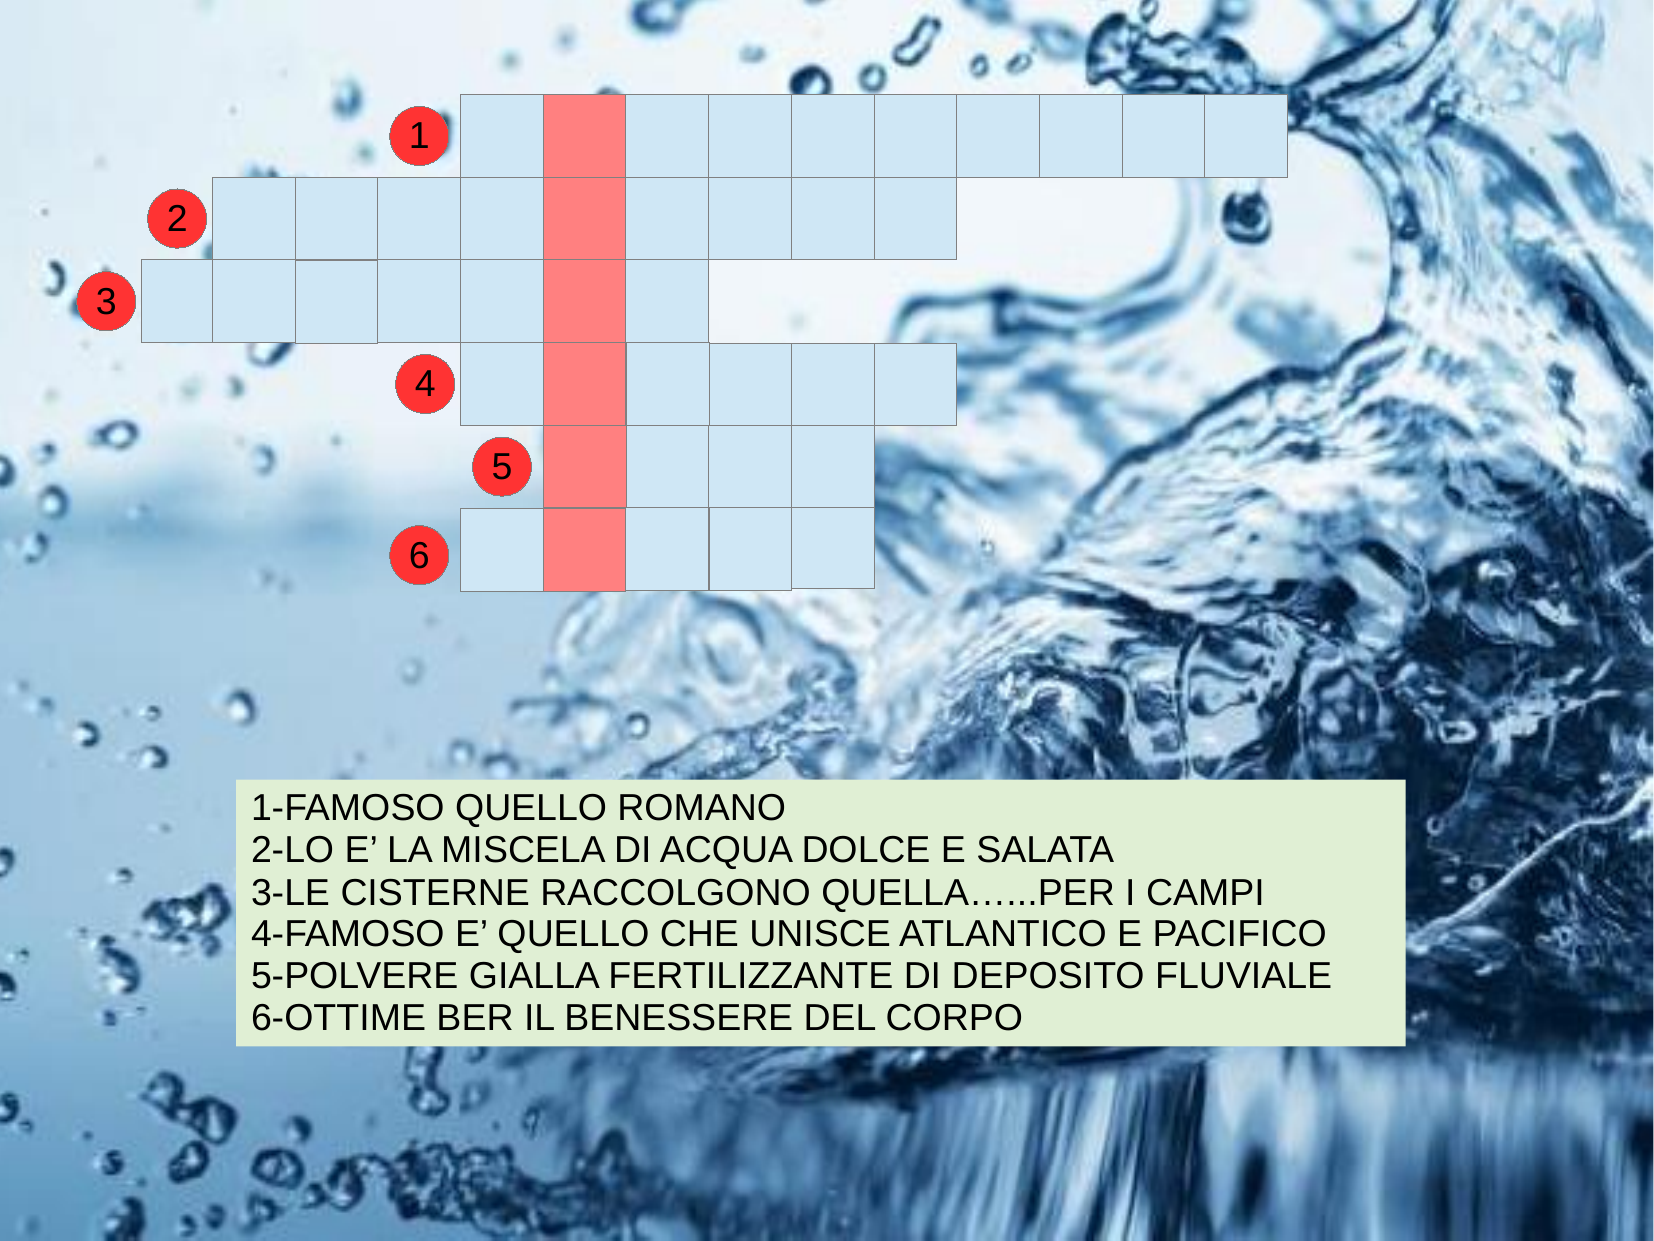

1
2
3
4
5
6
1-FAMOSO QUELLO ROMANO
2-LO E’ LA MISCELA DI ACQUA DOLCE E SALATA
3-LE CISTERNE RACCOLGONO QUELLA…...PER I CAMPI
4-FAMOSO E’ QUELLO CHE UNISCE ATLANTICO E PACIFICO
5-POLVERE GIALLA FERTILIZZANTE DI DEPOSITO FLUVIALE
6-OTTIME BER IL BENESSERE DEL CORPO